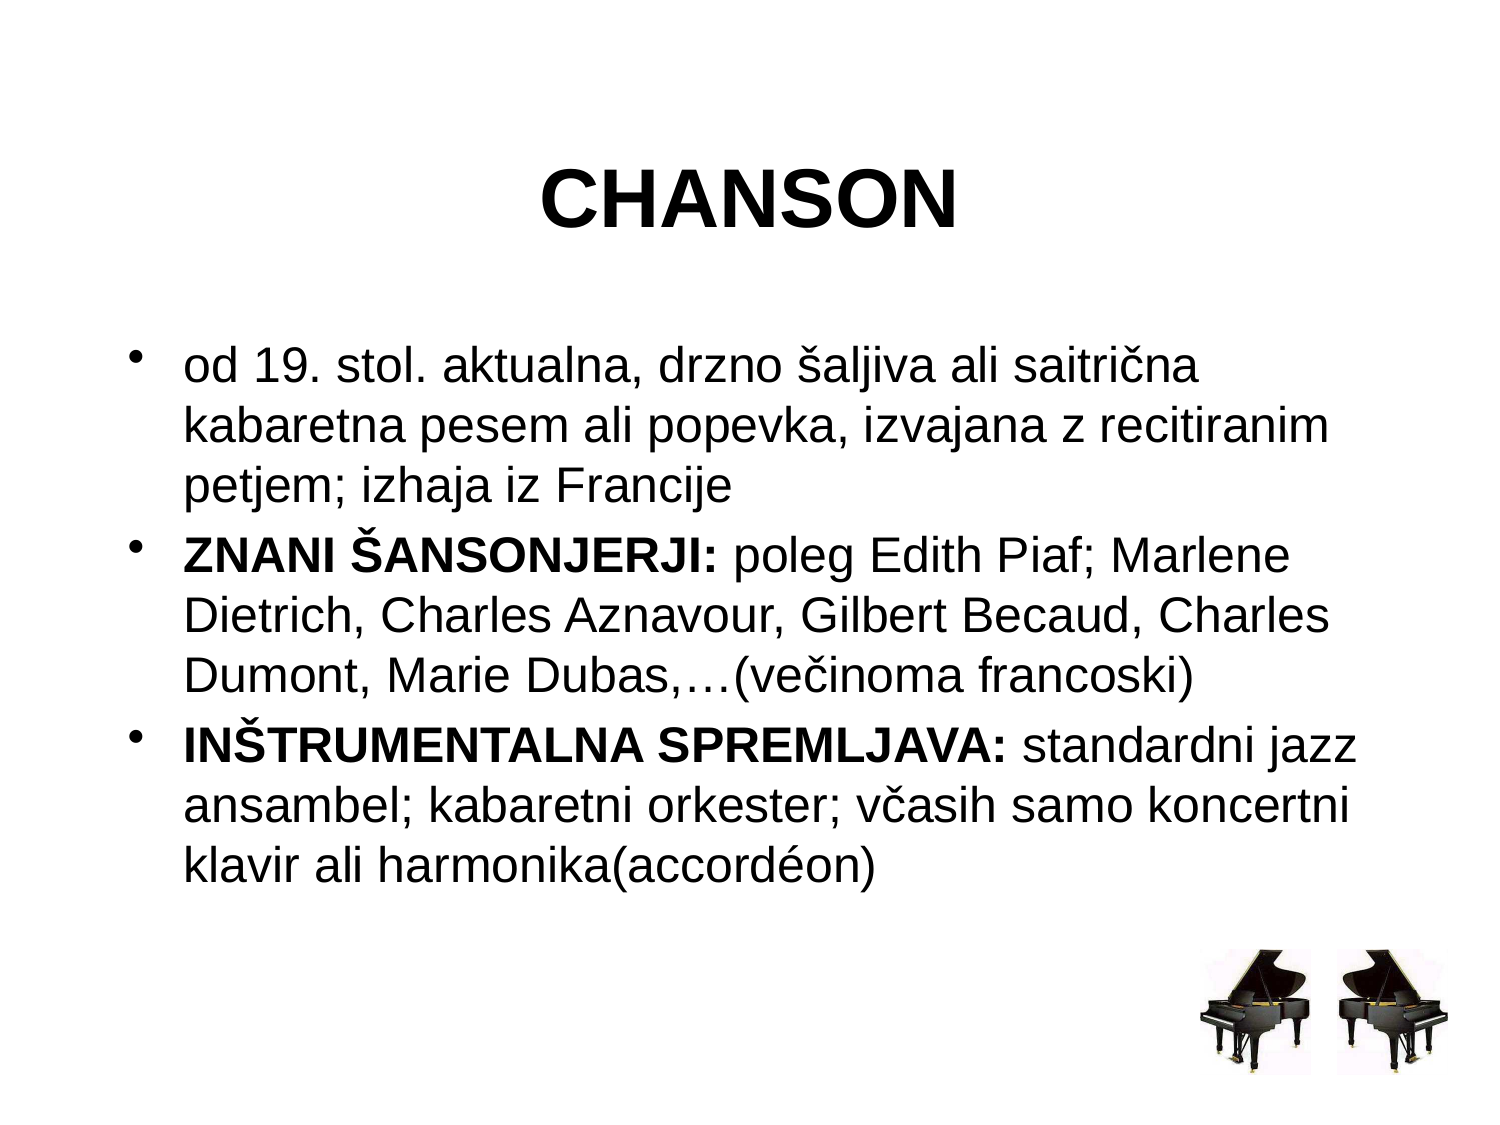

# CHANSON
od 19. stol. aktualna, drzno šaljiva ali saitrična kabaretna pesem ali popevka, izvajana z recitiranim petjem; izhaja iz Francije
ZNANI ŠANSONJERJI: poleg Edith Piaf; Marlene Dietrich, Charles Aznavour, Gilbert Becaud, Charles Dumont, Marie Dubas,…(večinoma francoski)
INŠTRUMENTALNA SPREMLJAVA: standardni jazz ansambel; kabaretni orkester; včasih samo koncertni klavir ali harmonika(accordéon)